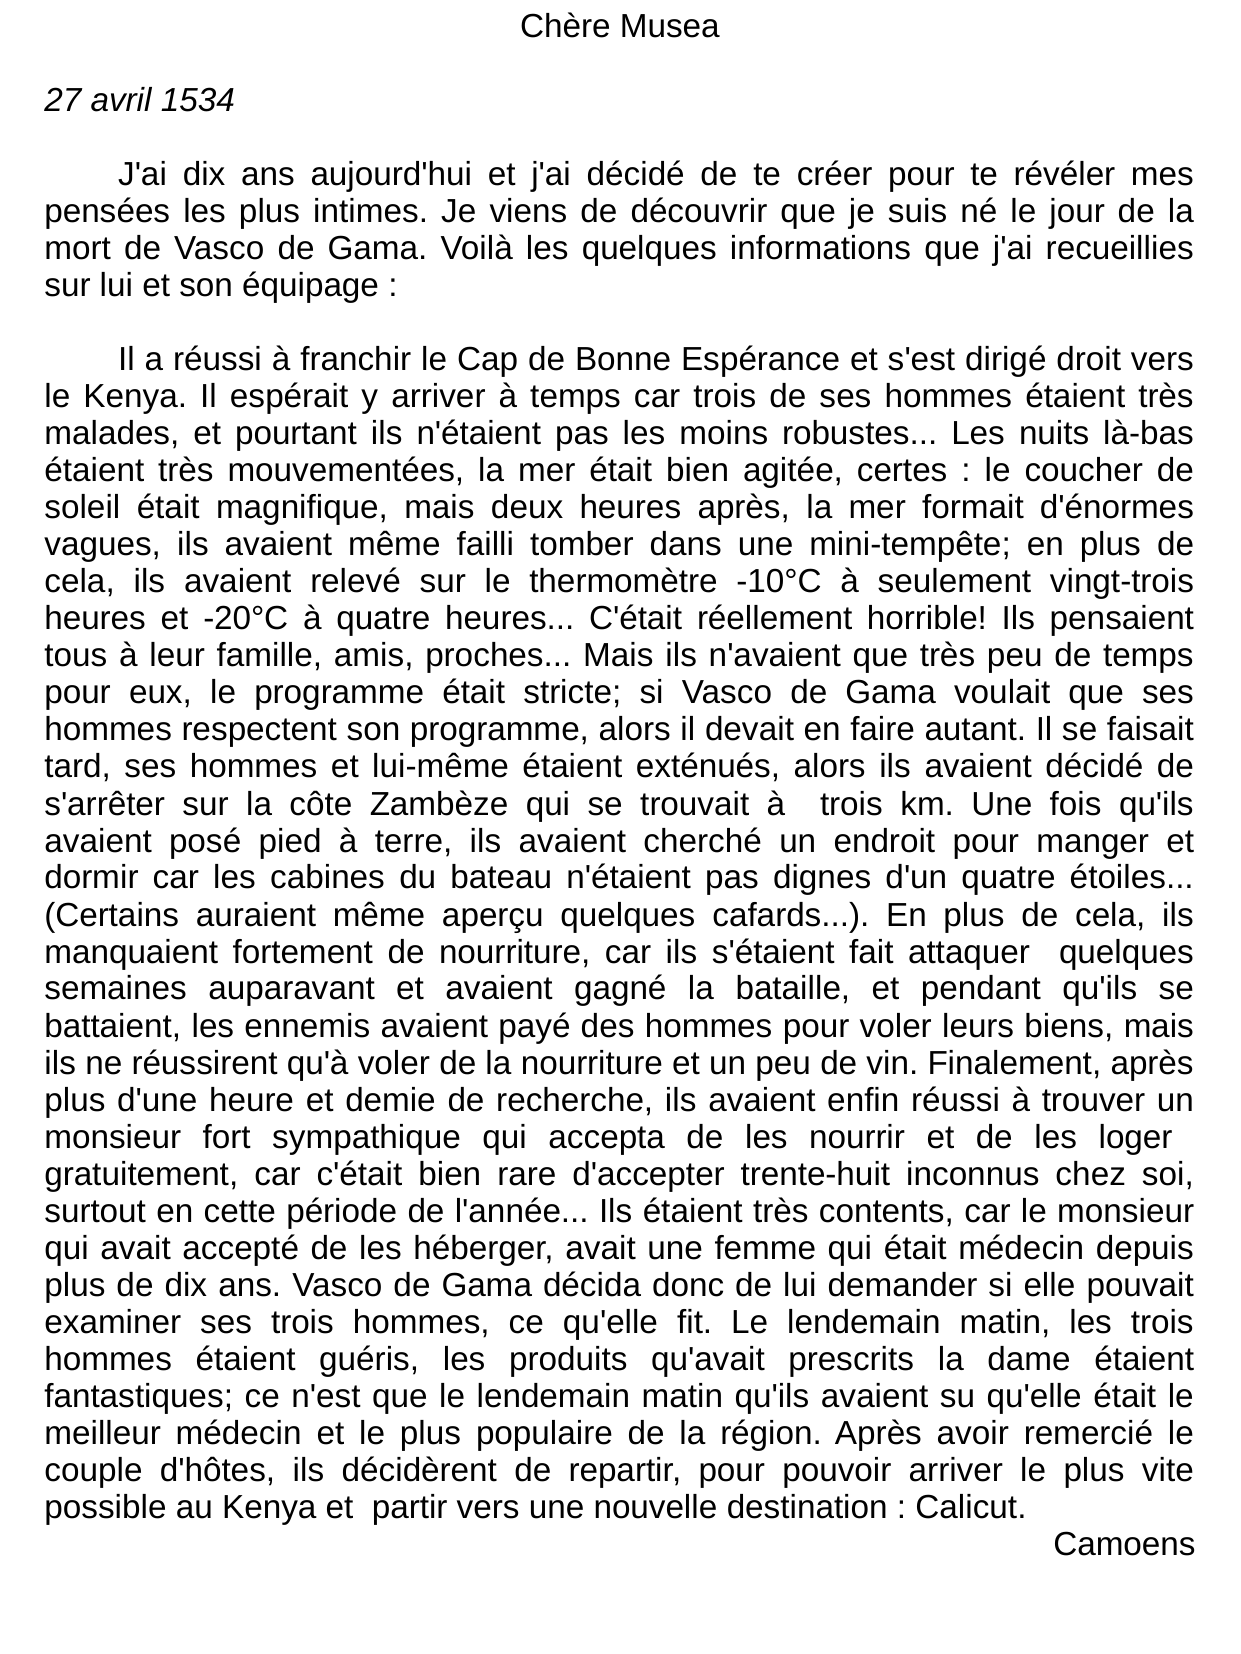

Chère Musea
27 avril 1534
	J'ai dix ans aujourd'hui et j'ai décidé de te créer pour te révéler mes pensées les plus intimes. Je viens de découvrir que je suis né le jour de la mort de Vasco de Gama. Voilà les quelques informations que j'ai recueillies sur lui et son équipage :
	Il a réussi à franchir le Cap de Bonne Espérance et s'est dirigé droit vers le Kenya. Il espérait y arriver à temps car trois de ses hommes étaient très malades, et pourtant ils n'étaient pas les moins robustes... Les nuits là-bas étaient très mouvementées, la mer était bien agitée, certes : le coucher de soleil était magnifique, mais deux heures après, la mer formait d'énormes vagues, ils avaient même failli tomber dans une mini-tempête; en plus de cela, ils avaient relevé sur le thermomètre -10°C à seulement vingt-trois heures et -20°C à quatre heures... C'était réellement horrible! Ils pensaient tous à leur famille, amis, proches... Mais ils n'avaient que très peu de temps pour eux, le programme était stricte; si Vasco de Gama voulait que ses hommes respectent son programme, alors il devait en faire autant. Il se faisait tard, ses hommes et lui-même étaient exténués, alors ils avaient décidé de s'arrêter sur la côte Zambèze qui se trouvait à trois km. Une fois qu'ils avaient posé pied à terre, ils avaient cherché un endroit pour manger et dormir car les cabines du bateau n'étaient pas dignes d'un quatre étoiles... (Certains auraient même aperçu quelques cafards...). En plus de cela, ils manquaient fortement de nourriture, car ils s'étaient fait attaquer quelques semaines auparavant et avaient gagné la bataille, et pendant qu'ils se battaient, les ennemis avaient payé des hommes pour voler leurs biens, mais ils ne réussirent qu'à voler de la nourriture et un peu de vin. Finalement, après plus d'une heure et demie de recherche, ils avaient enfin réussi à trouver un monsieur fort sympathique qui accepta de les nourrir et de les loger gratuitement, car c'était bien rare d'accepter trente-huit inconnus chez soi, surtout en cette période de l'année... Ils étaient très contents, car le monsieur qui avait accepté de les héberger, avait une femme qui était médecin depuis plus de dix ans. Vasco de Gama décida donc de lui demander si elle pouvait examiner ses trois hommes, ce qu'elle fit. Le lendemain matin, les trois hommes étaient guéris, les produits qu'avait prescrits la dame étaient fantastiques; ce n'est que le lendemain matin qu'ils avaient su qu'elle était le meilleur médecin et le plus populaire de la région. Après avoir remercié le couple d'hôtes, ils décidèrent de repartir, pour pouvoir arriver le plus vite possible au Kenya et partir vers une nouvelle destination : Calicut.
Camoens